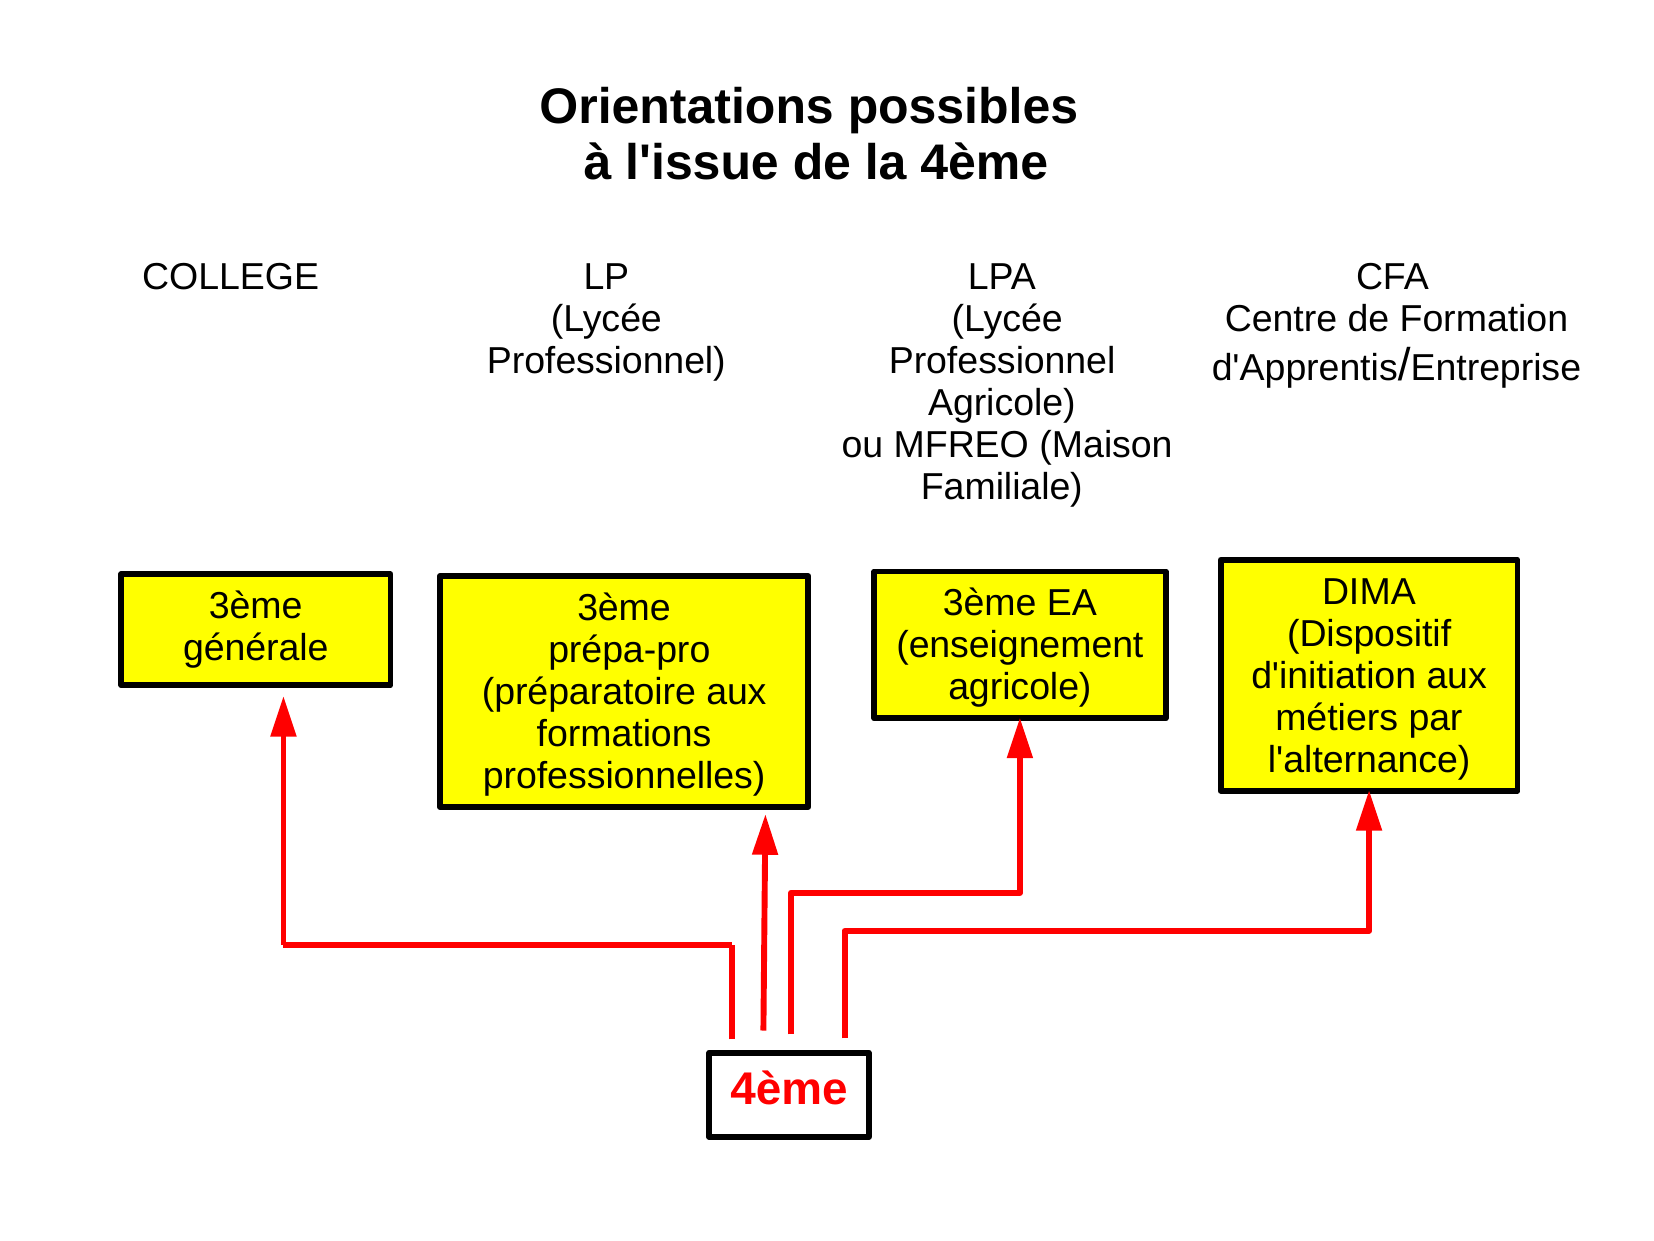

Orientations possibles
 à l'issue de la 4ème
COLLEGE
LP
(Lycée Professionnel)
LPA
 (Lycée Professionnel Agricole)
 ou MFREO (Maison Familiale)
CFA
Centre de Formation d'Apprentis/Entreprise
DIMA
(Dispositif d'initiation aux métiers par l'alternance)
3ème EA
(enseignement agricole)
3ème générale
3ème
 prépa-pro
(préparatoire aux formations professionnelles)
4ème